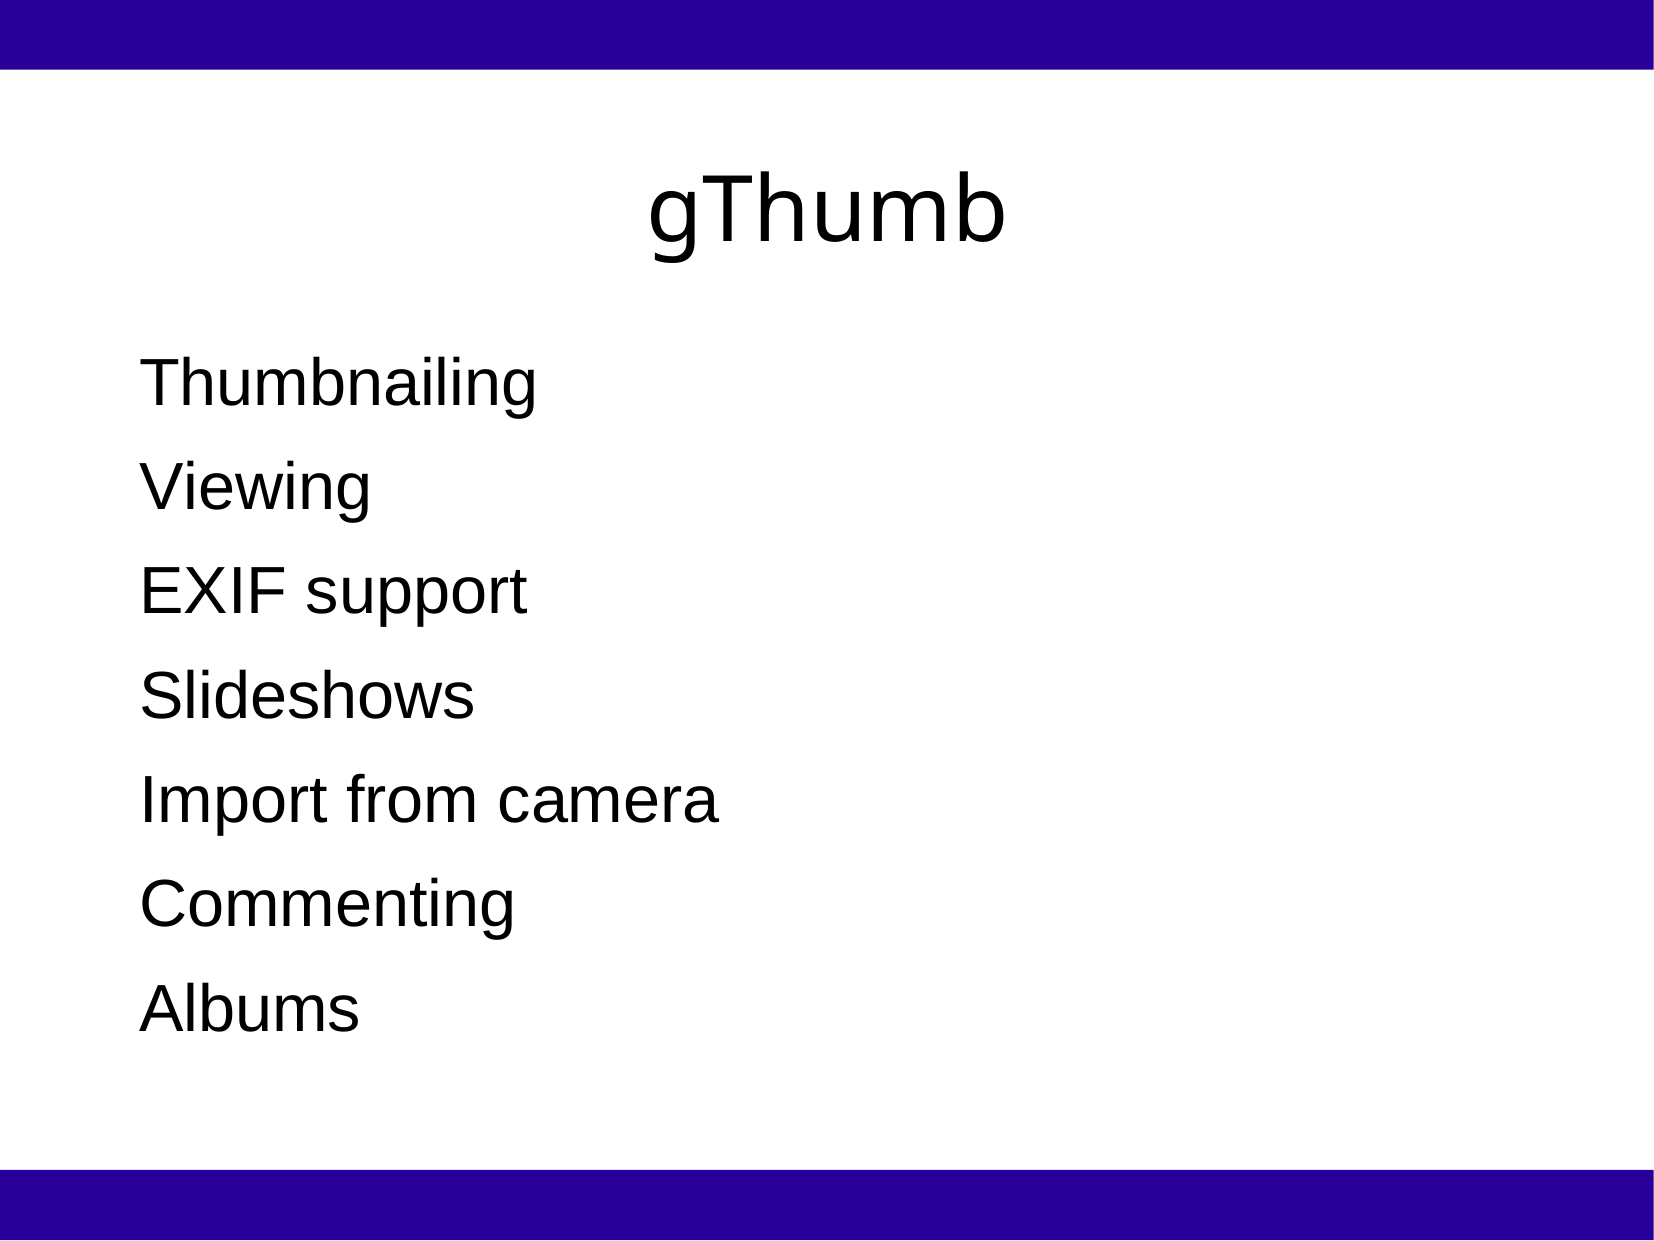

# gThumb
Thumbnailing
Viewing
EXIF support
Slideshows
Import from camera
Commenting
Albums